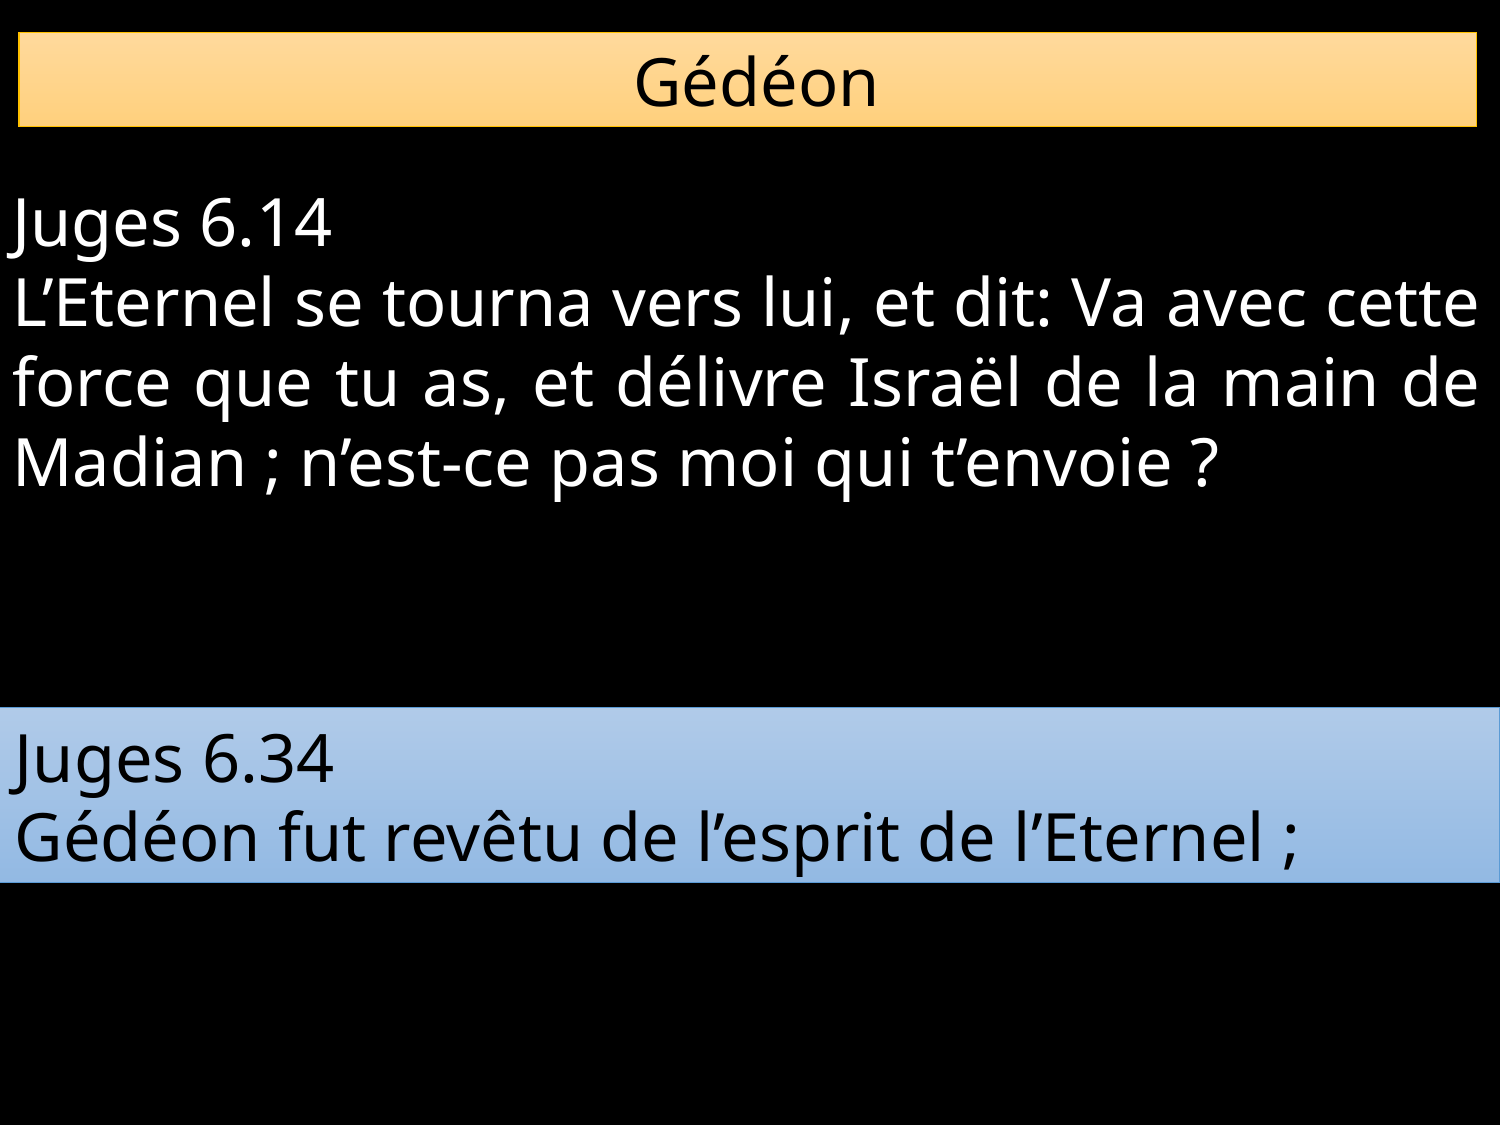

Gédéon
Juges 6.14
L’Eternel se tourna vers lui, et dit: Va avec cette force que tu as, et délivre Israël de la main de Madian ; n’est-ce pas moi qui t’envoie ?
Juges 6.34
Gédéon fut revêtu de l’esprit de l’Eternel ;